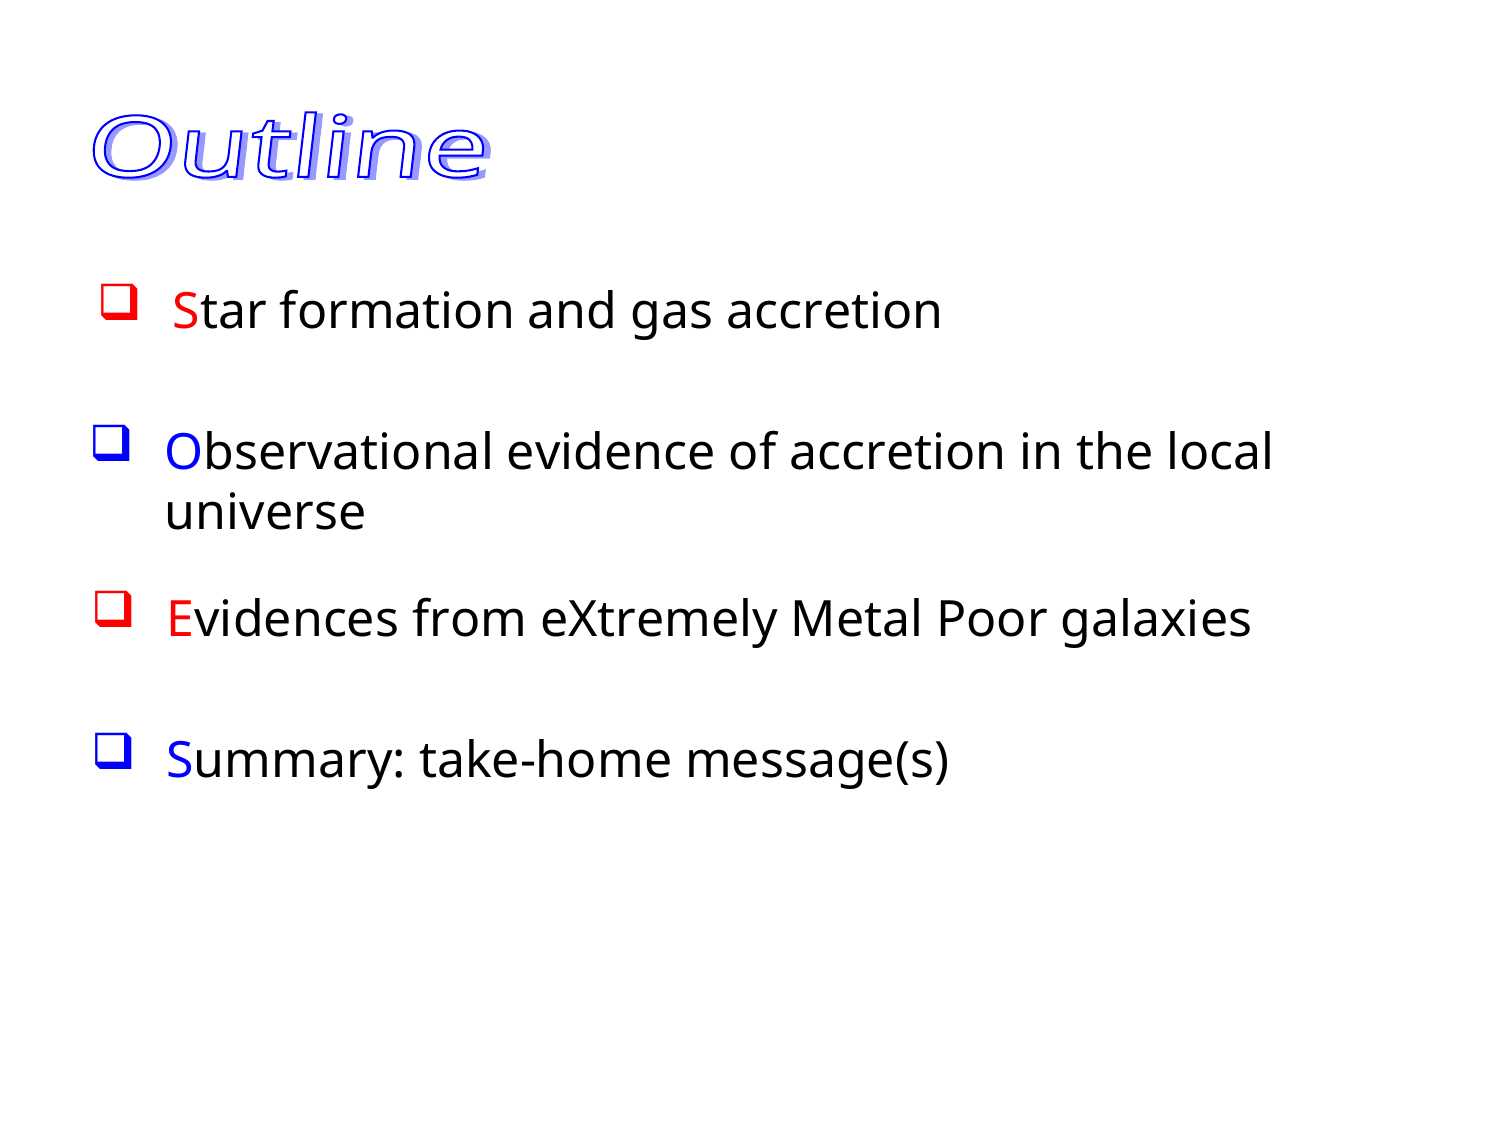

Outline
Star formation and gas accretion
Observational evidence of accretion in the local universe
Evidences from eXtremely Metal Poor galaxies
Summary: take-home message(s)